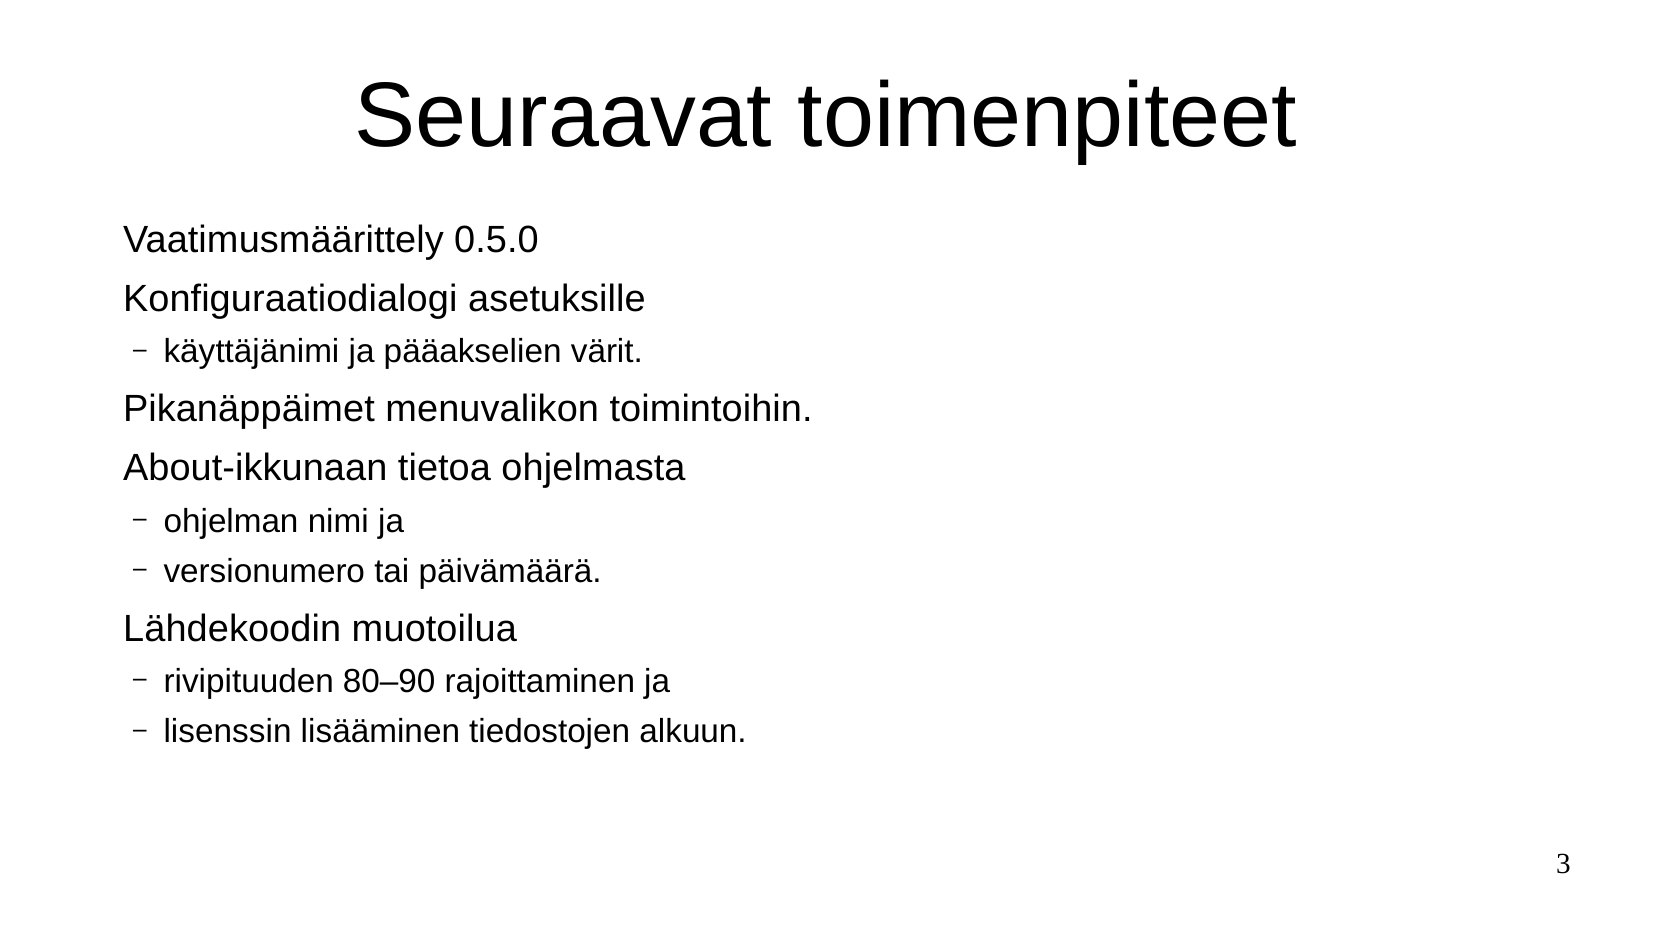

# Seuraavat toimenpiteet
Vaatimusmäärittely 0.5.0
Konfiguraatiodialogi asetuksille
käyttäjänimi ja pääakselien värit.
Pikanäppäimet menuvalikon toimintoihin.
About-ikkunaan tietoa ohjelmasta
ohjelman nimi ja
versionumero tai päivämäärä.
Lähdekoodin muotoilua
rivipituuden 80–90 rajoittaminen ja
lisenssin lisääminen tiedostojen alkuun.
3